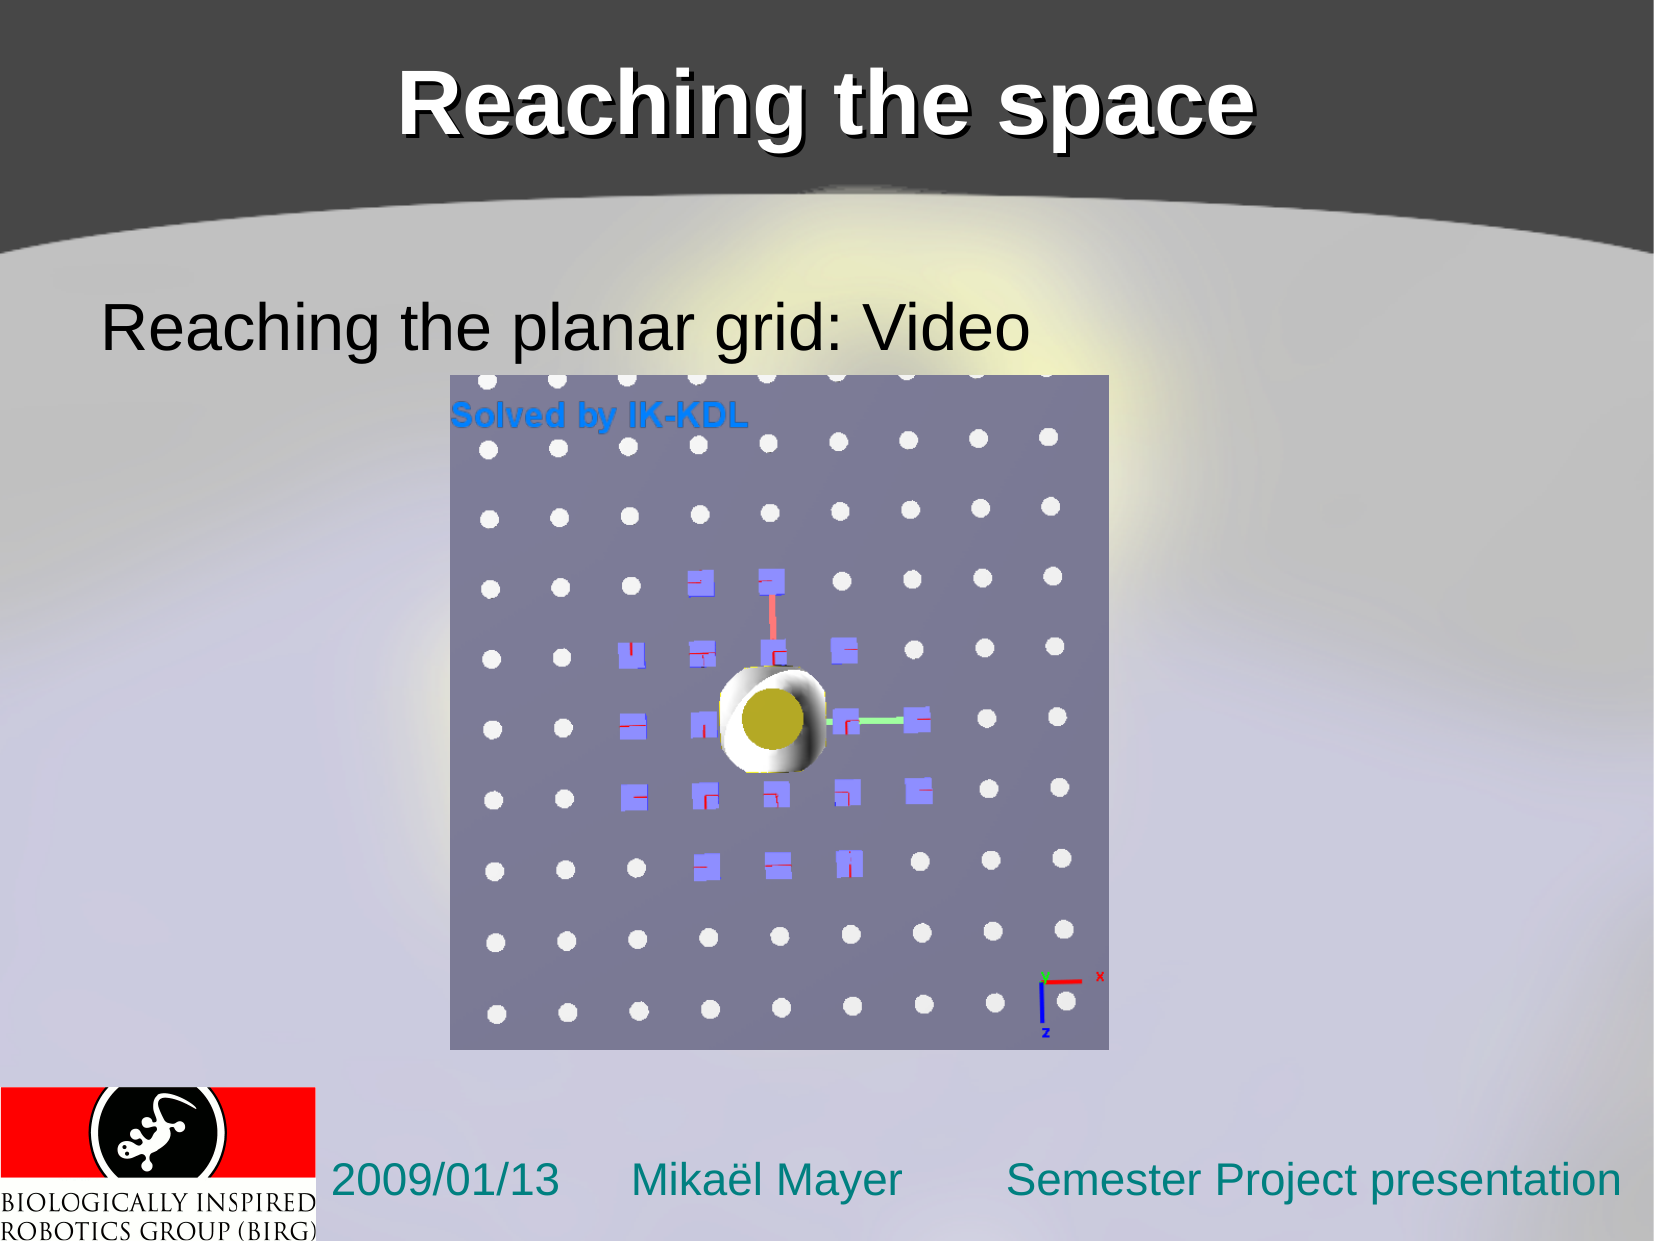

Reaching the space
# Reaching the planar grid: Video
2009/01/13	Mikaël Mayer		Semester Project presentation